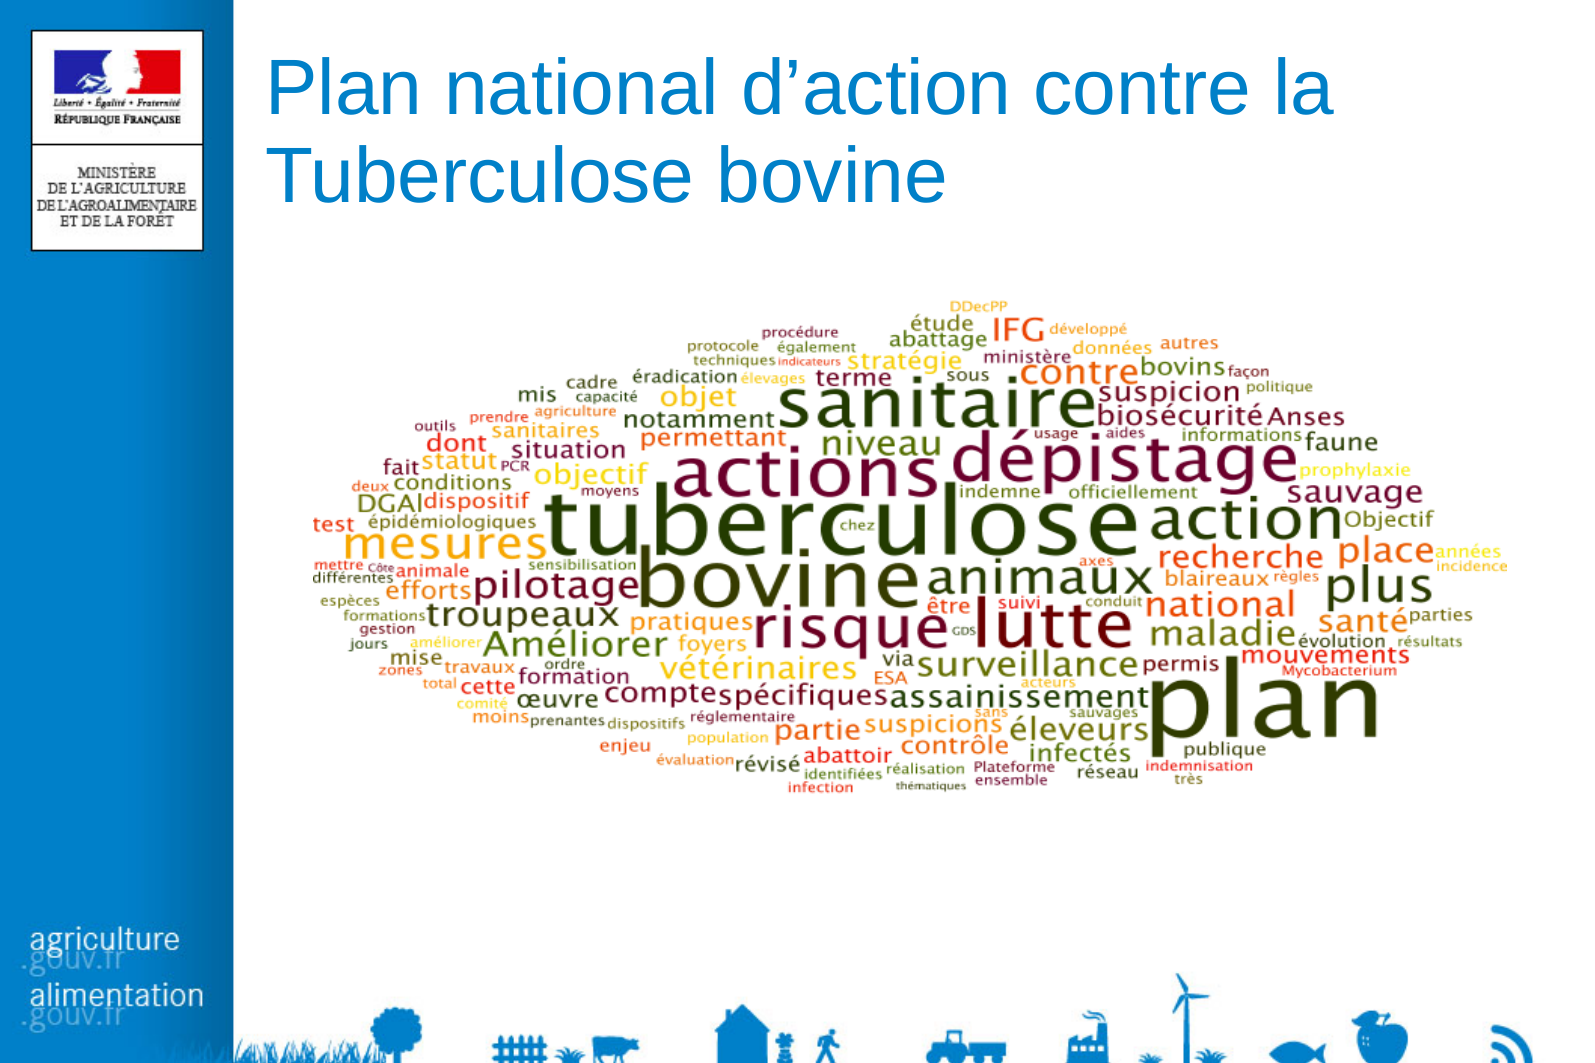

# Plan national d’action contre la Tuberculose bovine